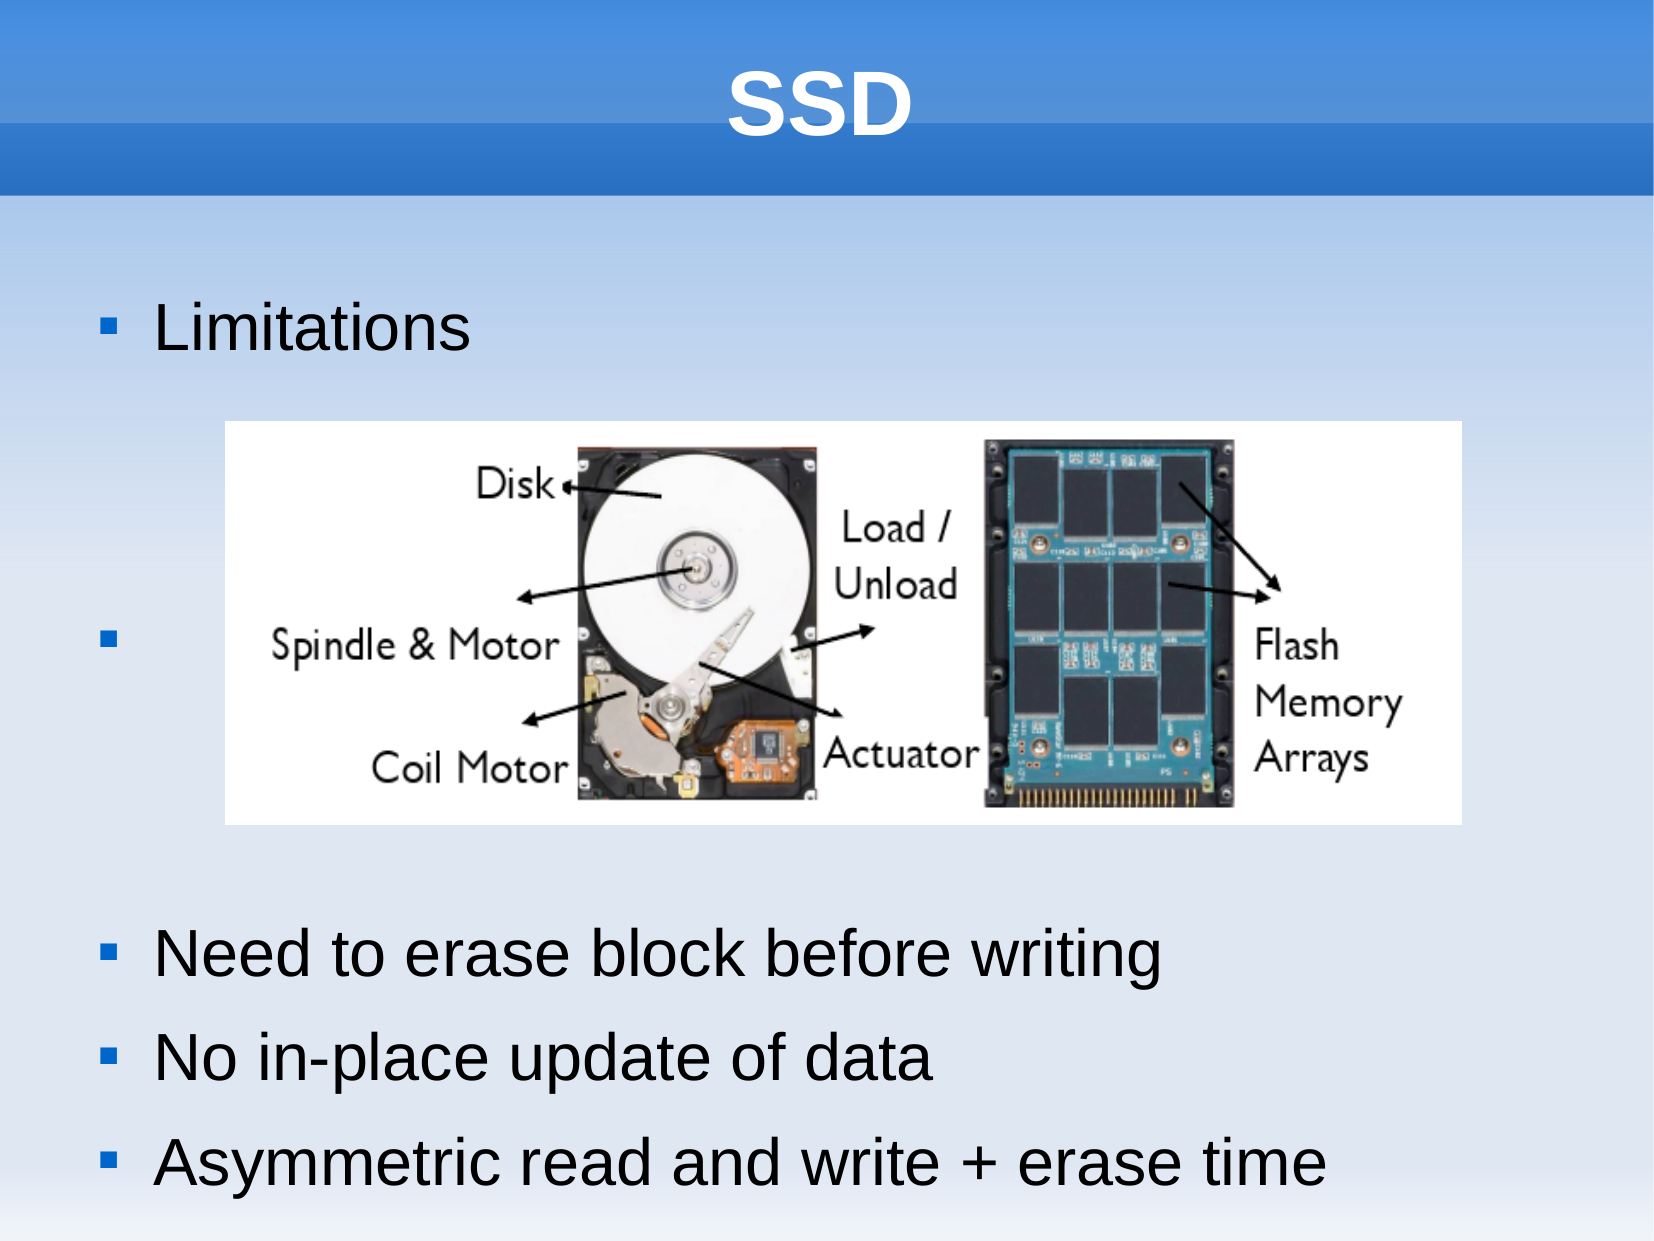

# SSD
Limitations
Need to erase block before writing
No in-place update of data
Asymmetric read and write + erase time